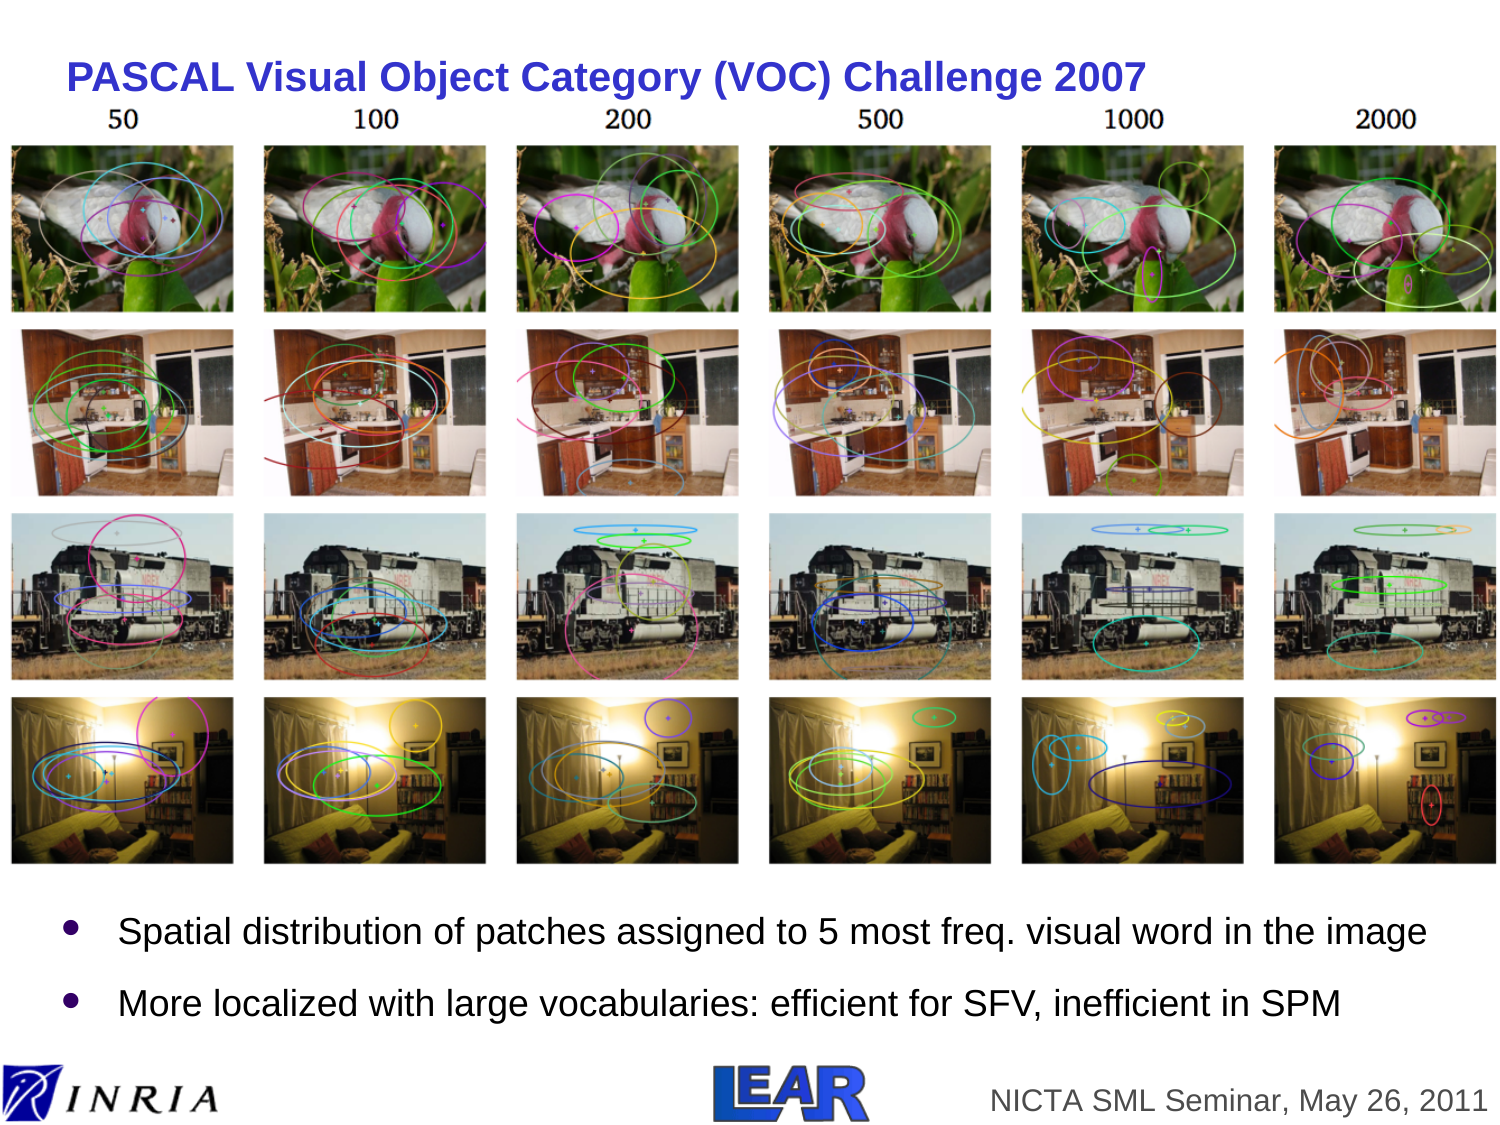

# PASCAL Visual Object Category (VOC) Challenge 2007
Spatial distribution of patches assigned to 5 most freq. visual word in the image
More localized with large vocabularies: efficient for SFV, inefficient in SPM